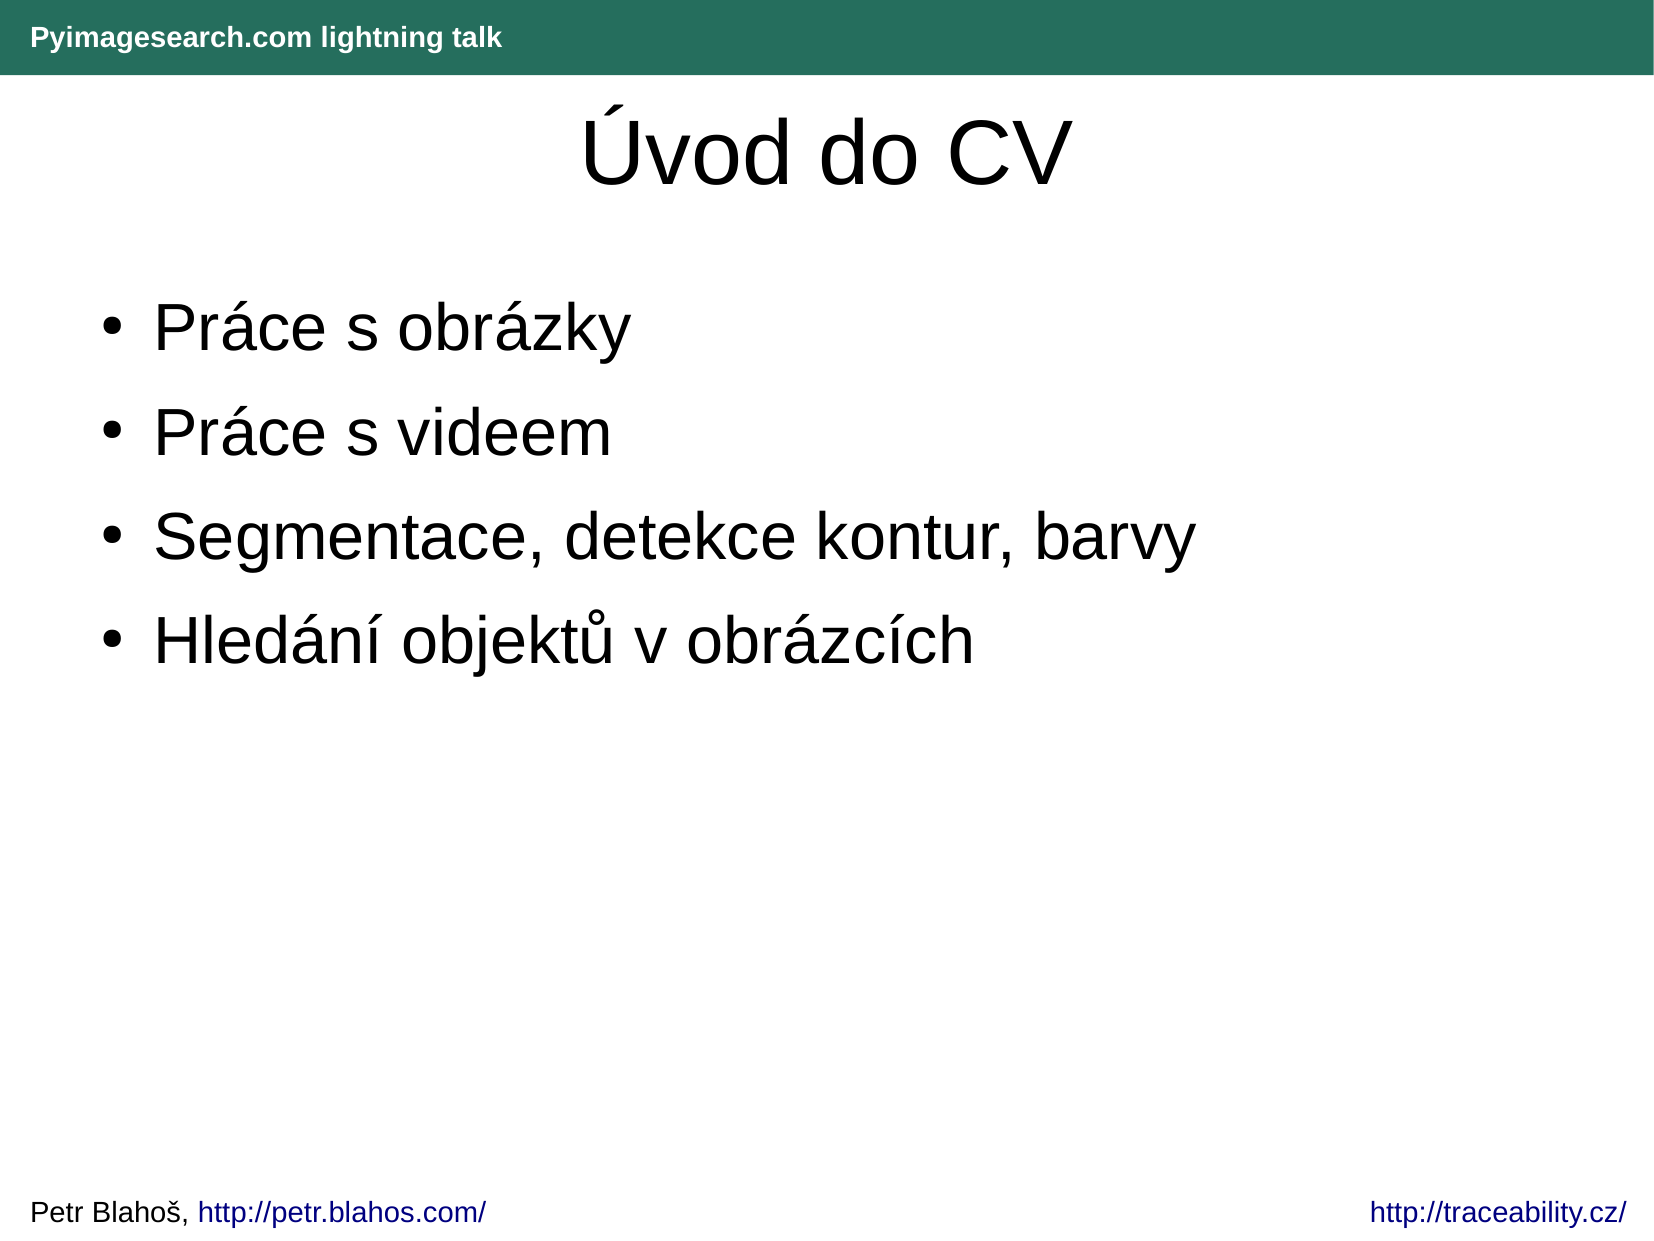

# Úvod do CV
Práce s obrázky
Práce s videem
Segmentace, detekce kontur, barvy
Hledání objektů v obrázcích